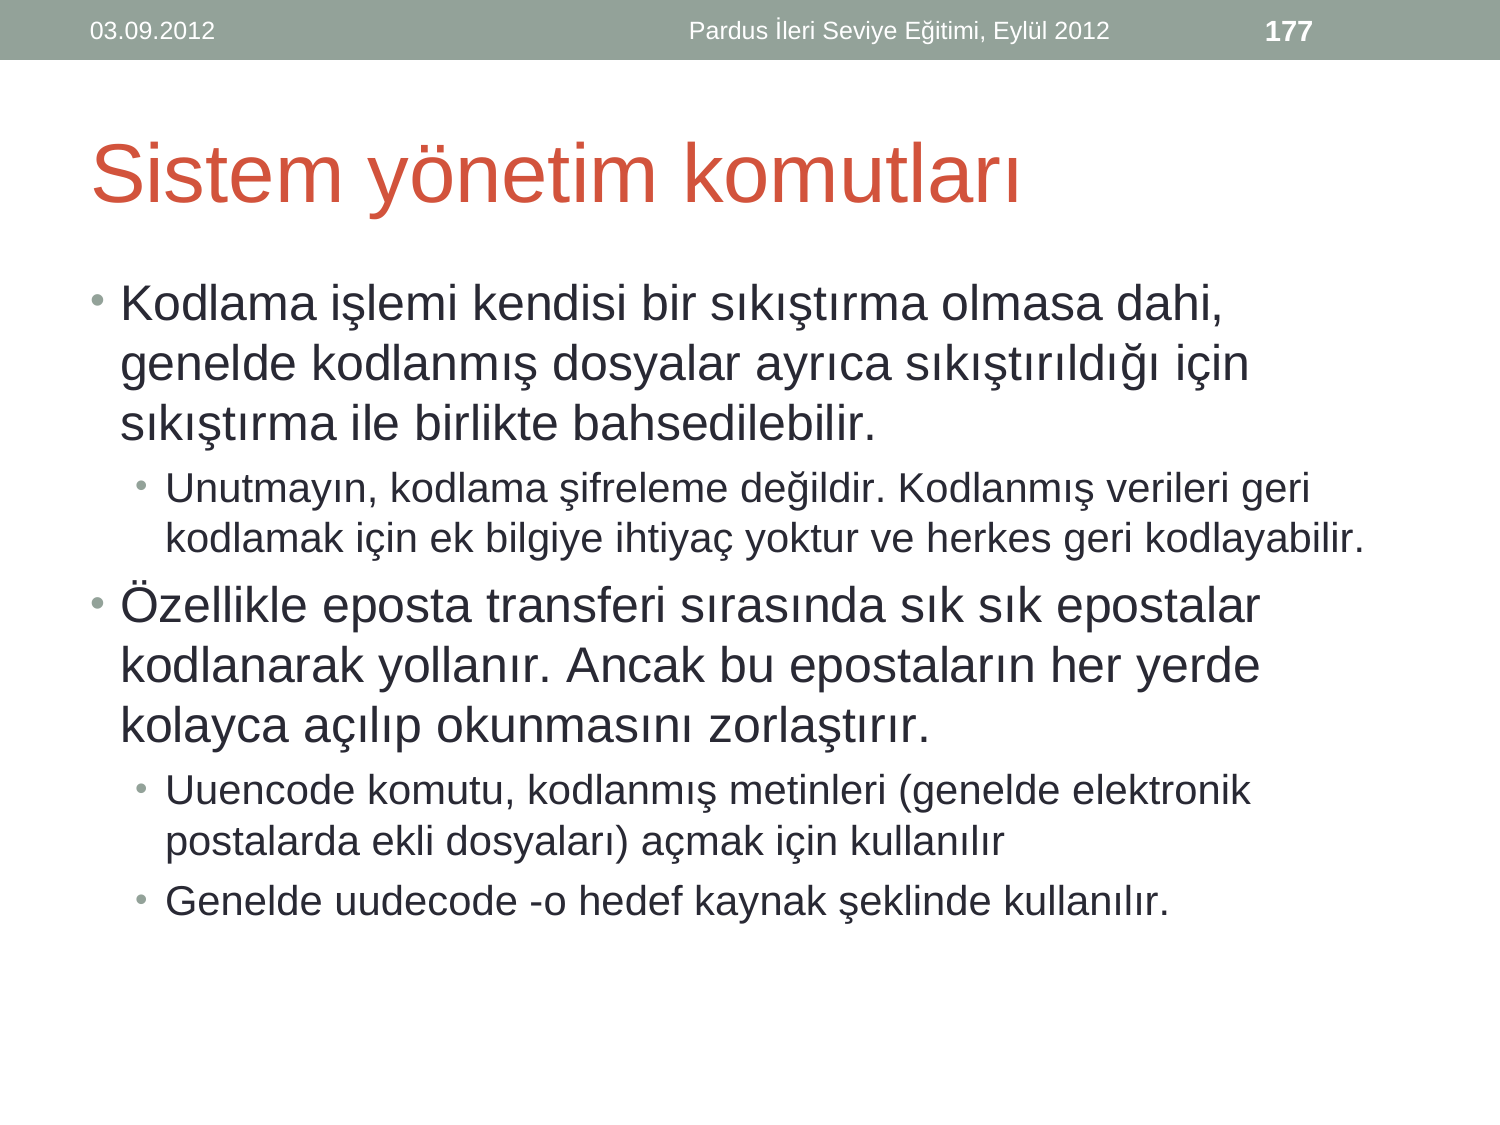

03.09.2012
Pardus İleri Seviye Eğitimi, Eylül 2012
# Sistem yönetim komutları
Kodlama işlemi kendisi bir sıkıştırma olmasa dahi, genelde kodlanmış dosyalar ayrıca sıkıştırıldığı için sıkıştırma ile birlikte bahsedilebilir.
Unutmayın, kodlama şifreleme değildir. Kodlanmış verileri geri kodlamak için ek bilgiye ihtiyaç yoktur ve herkes geri kodlayabilir.
Özellikle eposta transferi sırasında sık sık epostalar kodlanarak yollanır. Ancak bu epostaların her yerde kolayca açılıp okunmasını zorlaştırır.
Uuencode komutu, kodlanmış metinleri (genelde elektronik postalarda ekli dosyaları) açmak için kullanılır
Genelde uudecode -o hedef kaynak şeklinde kullanılır.